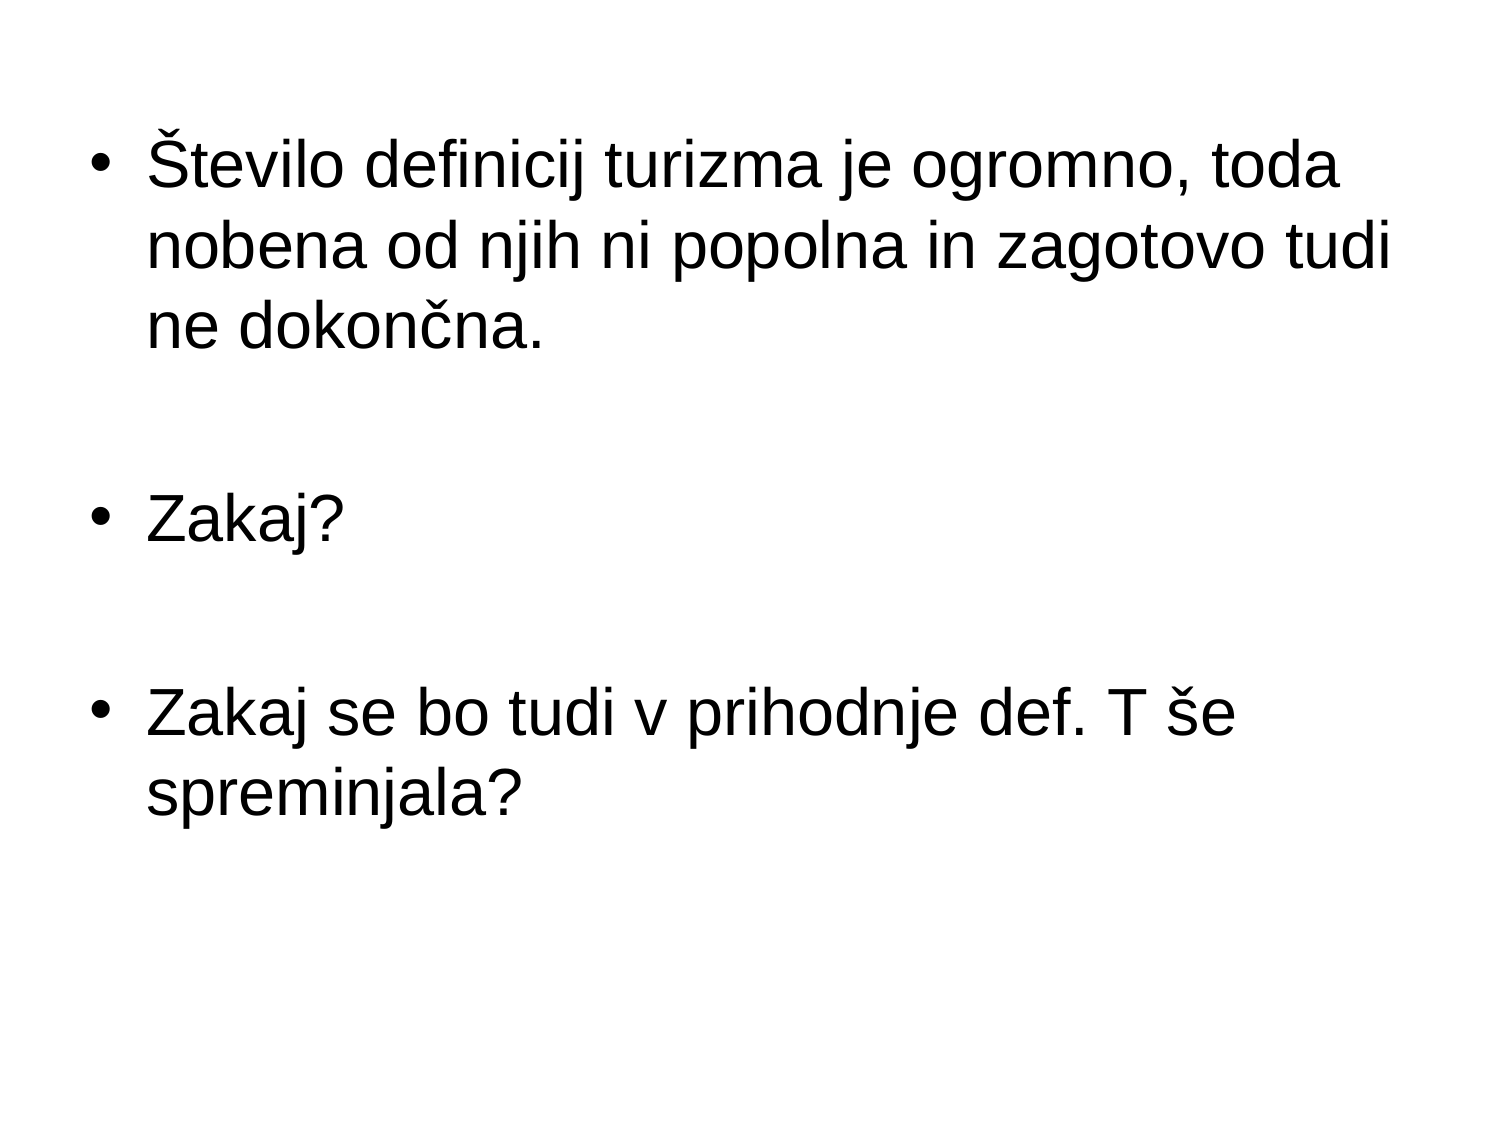

# Število definicij turizma je ogromno, toda nobena od njih ni popolna in zagotovo tudi ne dokončna.
Zakaj?
Zakaj se bo tudi v prihodnje def. T še spreminjala?